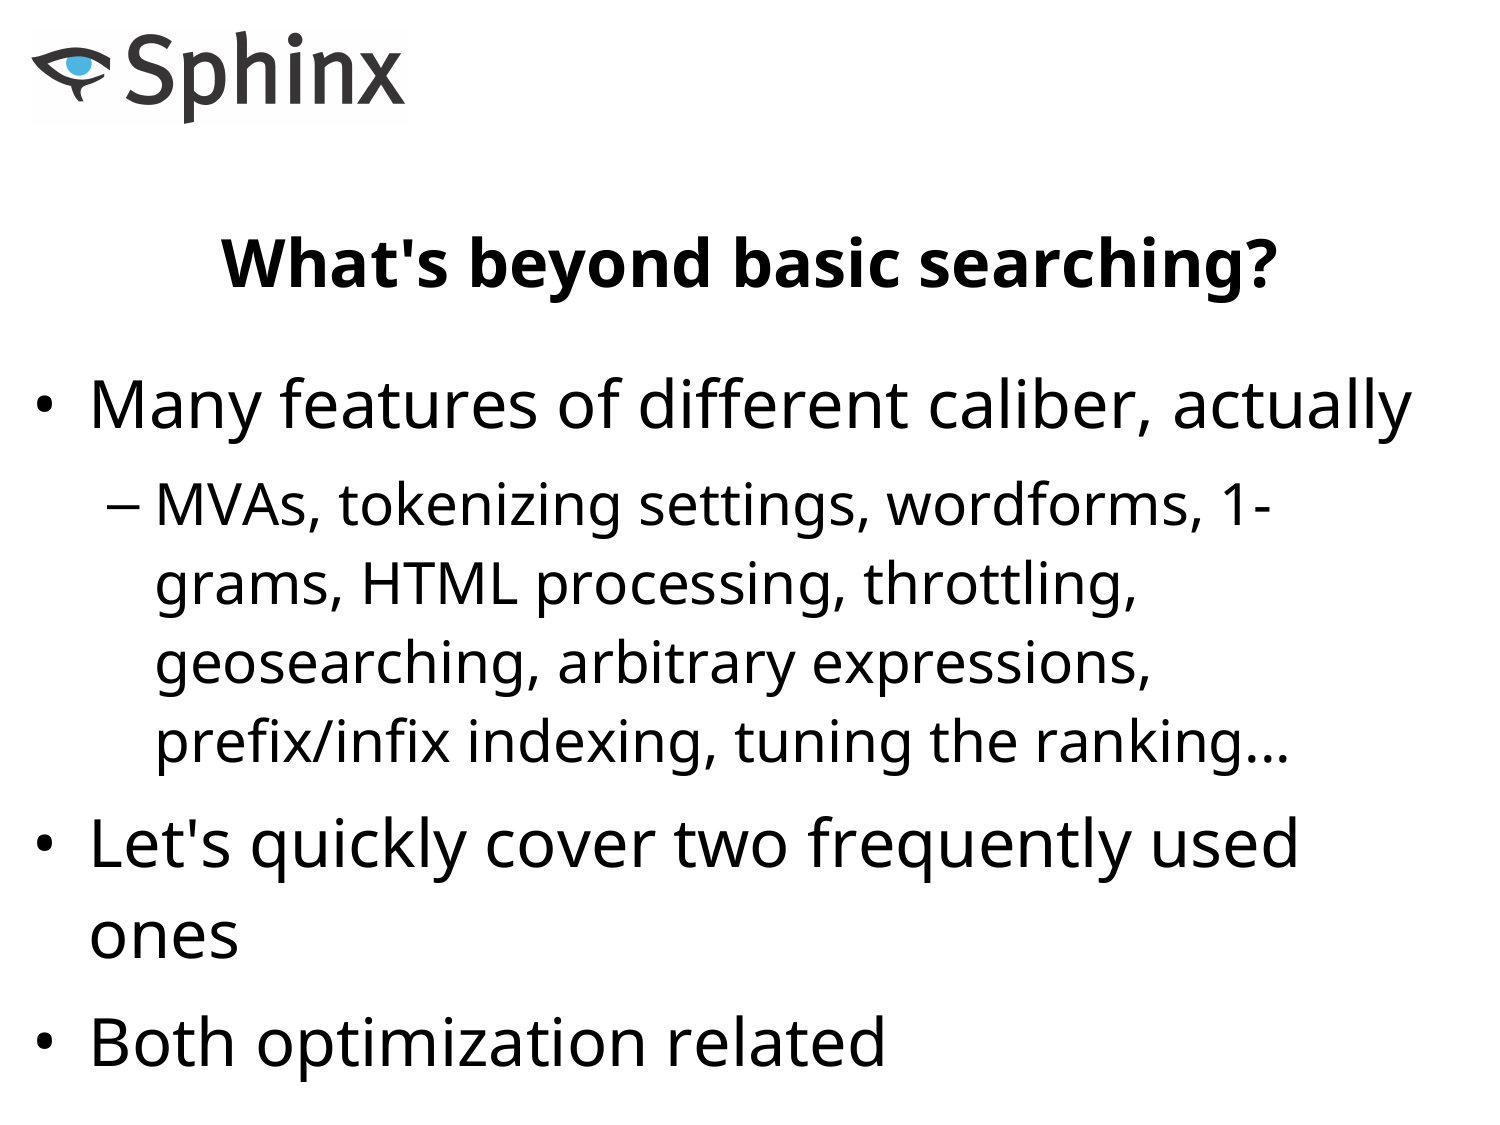

# What's beyond basic searching?
Many features of different caliber, actually
MVAs, tokenizing settings, wordforms, 1-grams, HTML processing, throttling, geosearching, arbitrary expressions, prefix/infix indexing, tuning the ranking...
Let's quickly cover two frequently used ones
Both optimization related